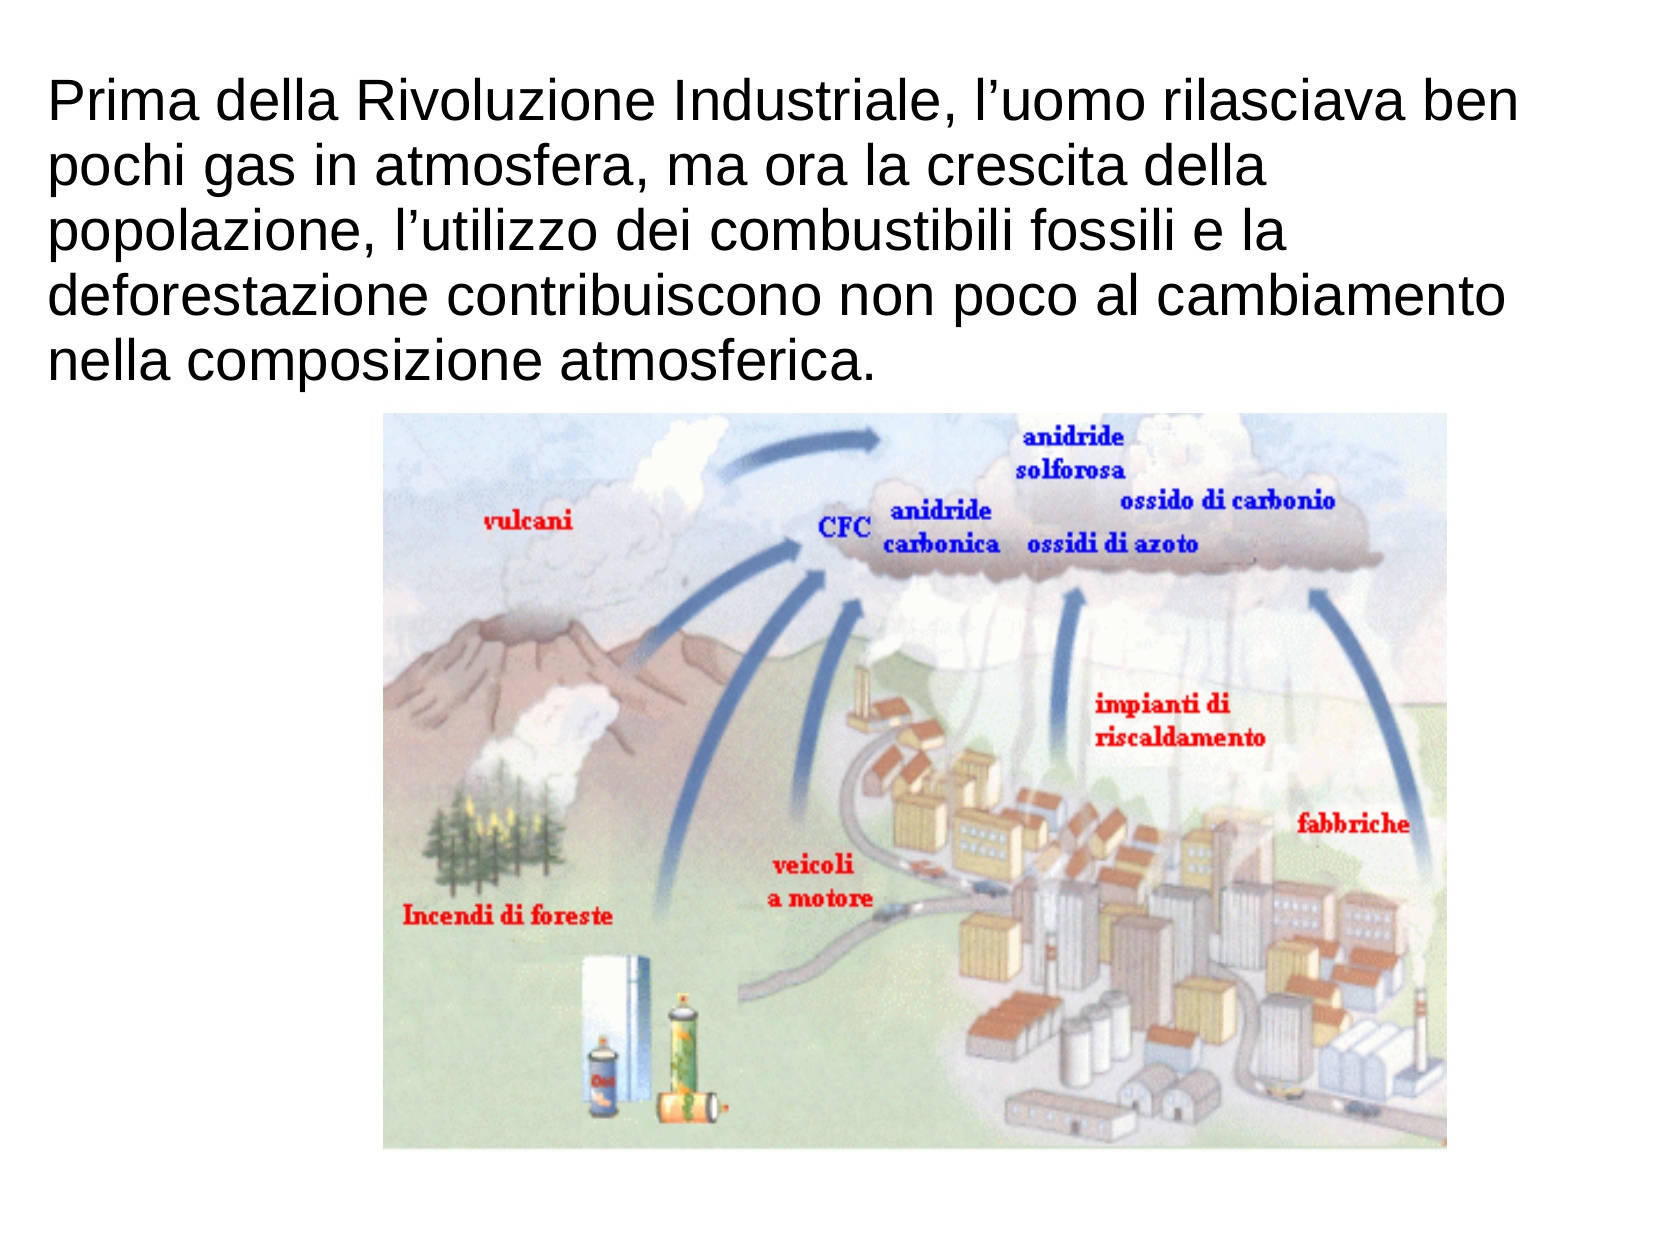

# Prima della Rivoluzione Industriale, l’uomo rilasciava ben pochi gas in atmosfera, ma ora la crescita della popolazione, l’utilizzo dei combustibili fossili e la deforestazione contribuiscono non poco al cambiamento nella composizione atmosferica.